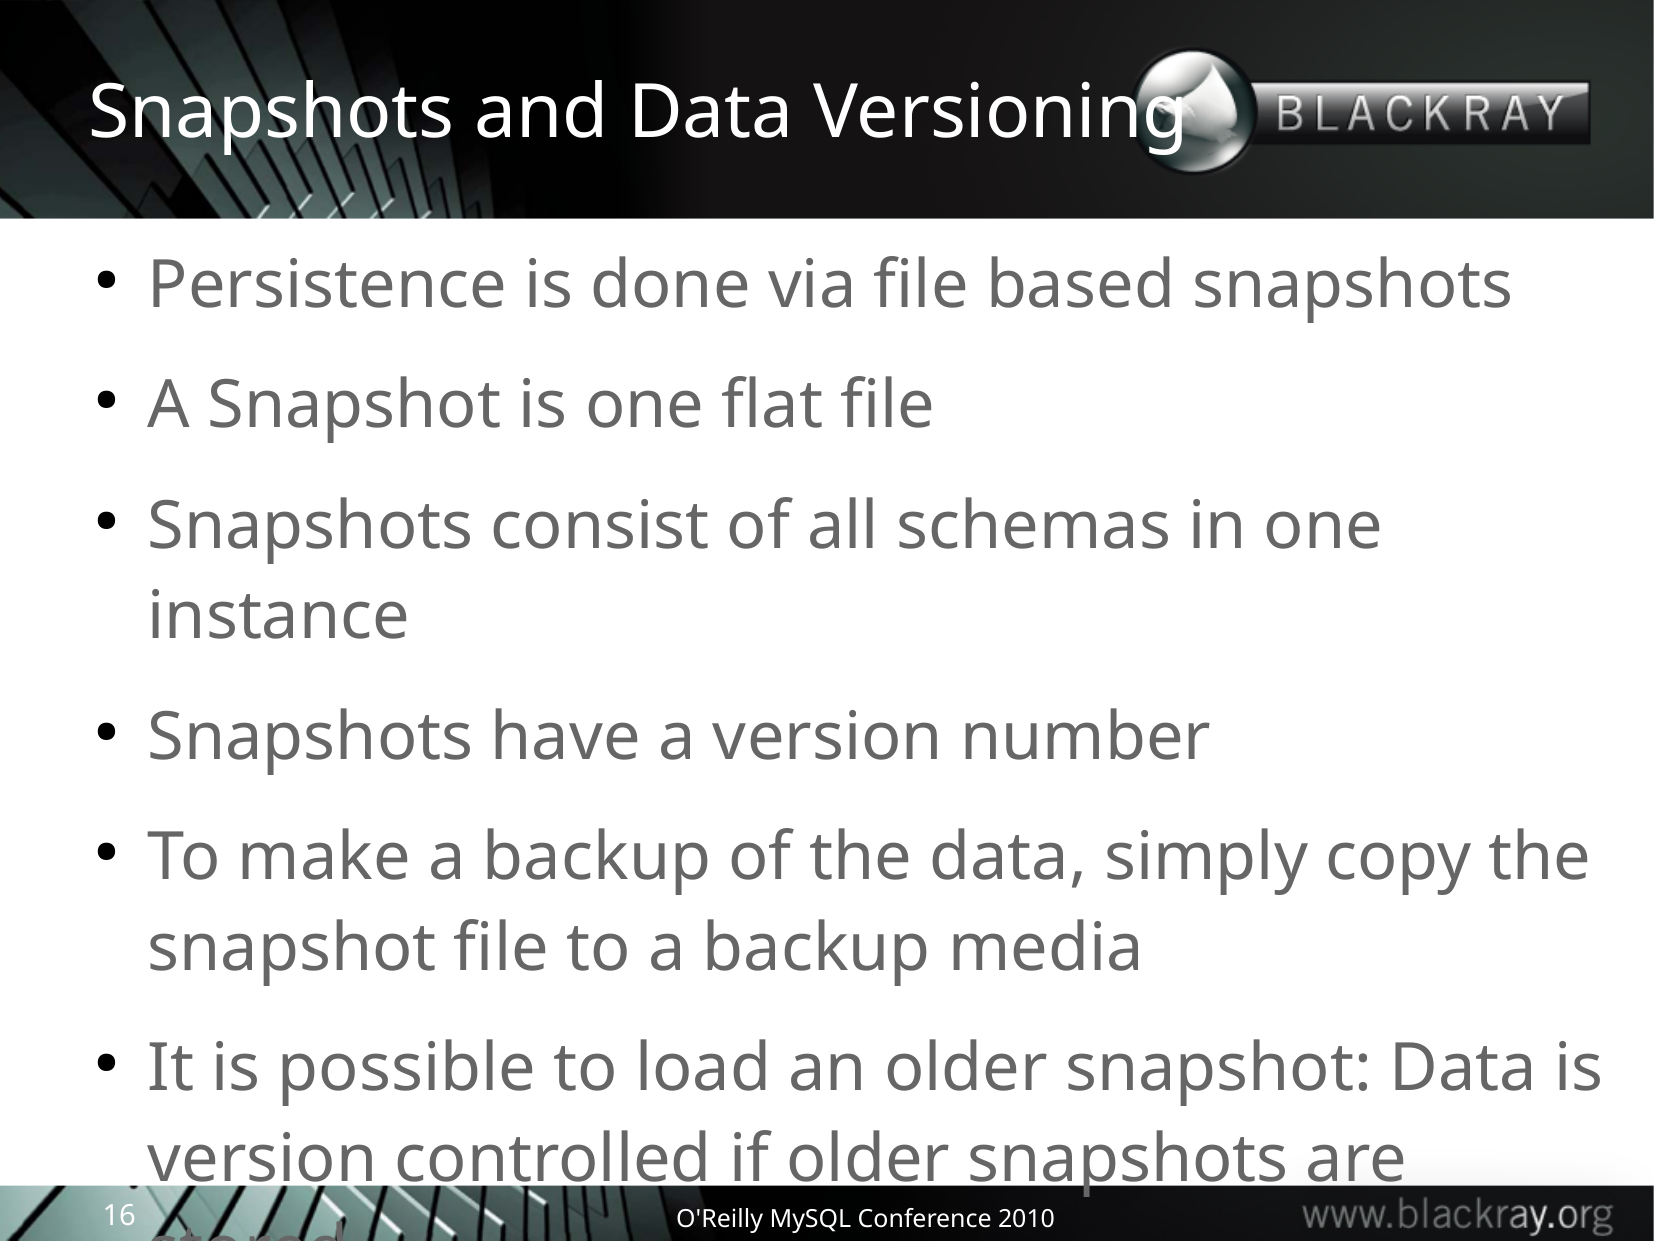

# Snapshots and Data Versioning
Persistence is done via file based snapshots
A Snapshot is one flat file
Snapshots consist of all schemas in one instance
Snapshots have a version number
To make a backup of the data, simply copy the snapshot file to a backup media
It is possible to load an older snapshot: Data is version controlled if older snapshots are stored
Note: Currently Snapshots are not fully portable.